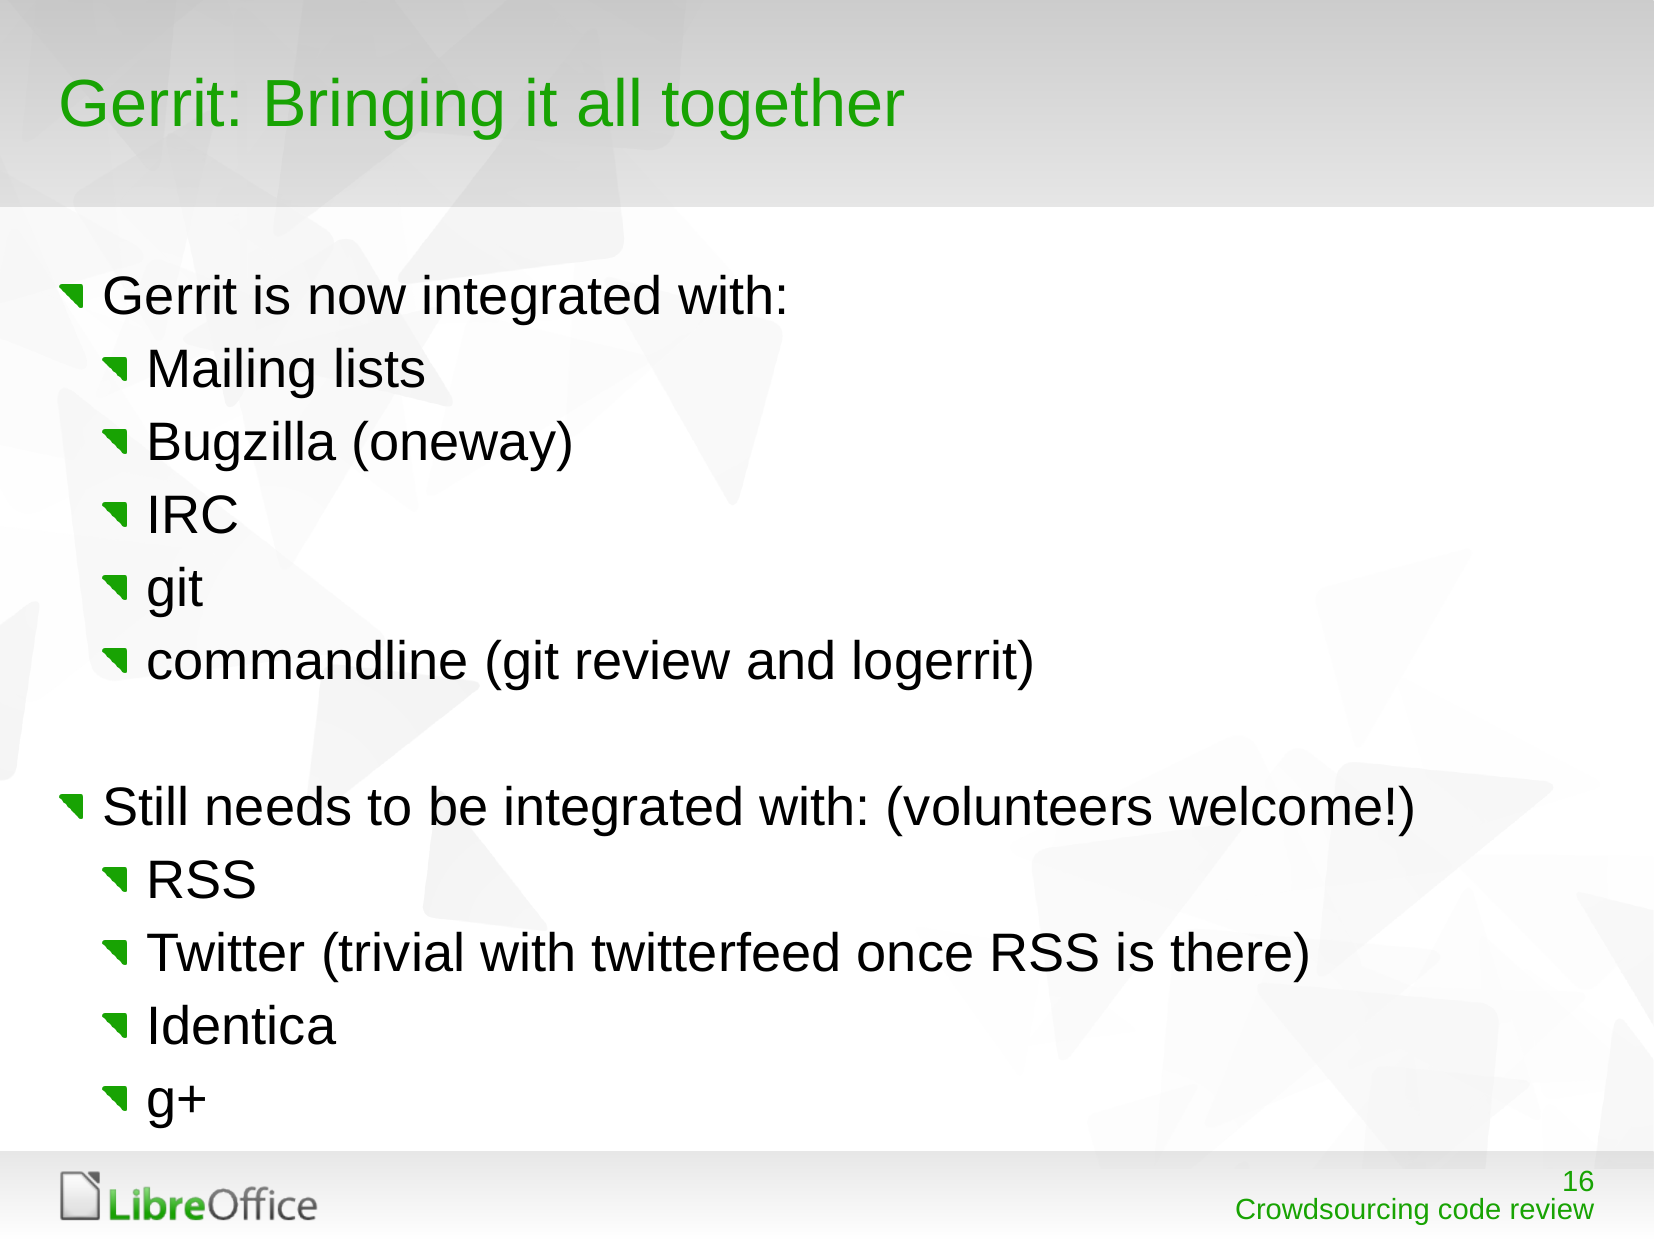

# Gerrit: Bringing it all together
Gerrit is now integrated with:
Mailing lists
Bugzilla (oneway)
IRC
git
commandline (git review and logerrit)
Still needs to be integrated with: (volunteers welcome!)
RSS
Twitter (trivial with twitterfeed once RSS is there)
Identica
g+
16
Crowdsourcing code review